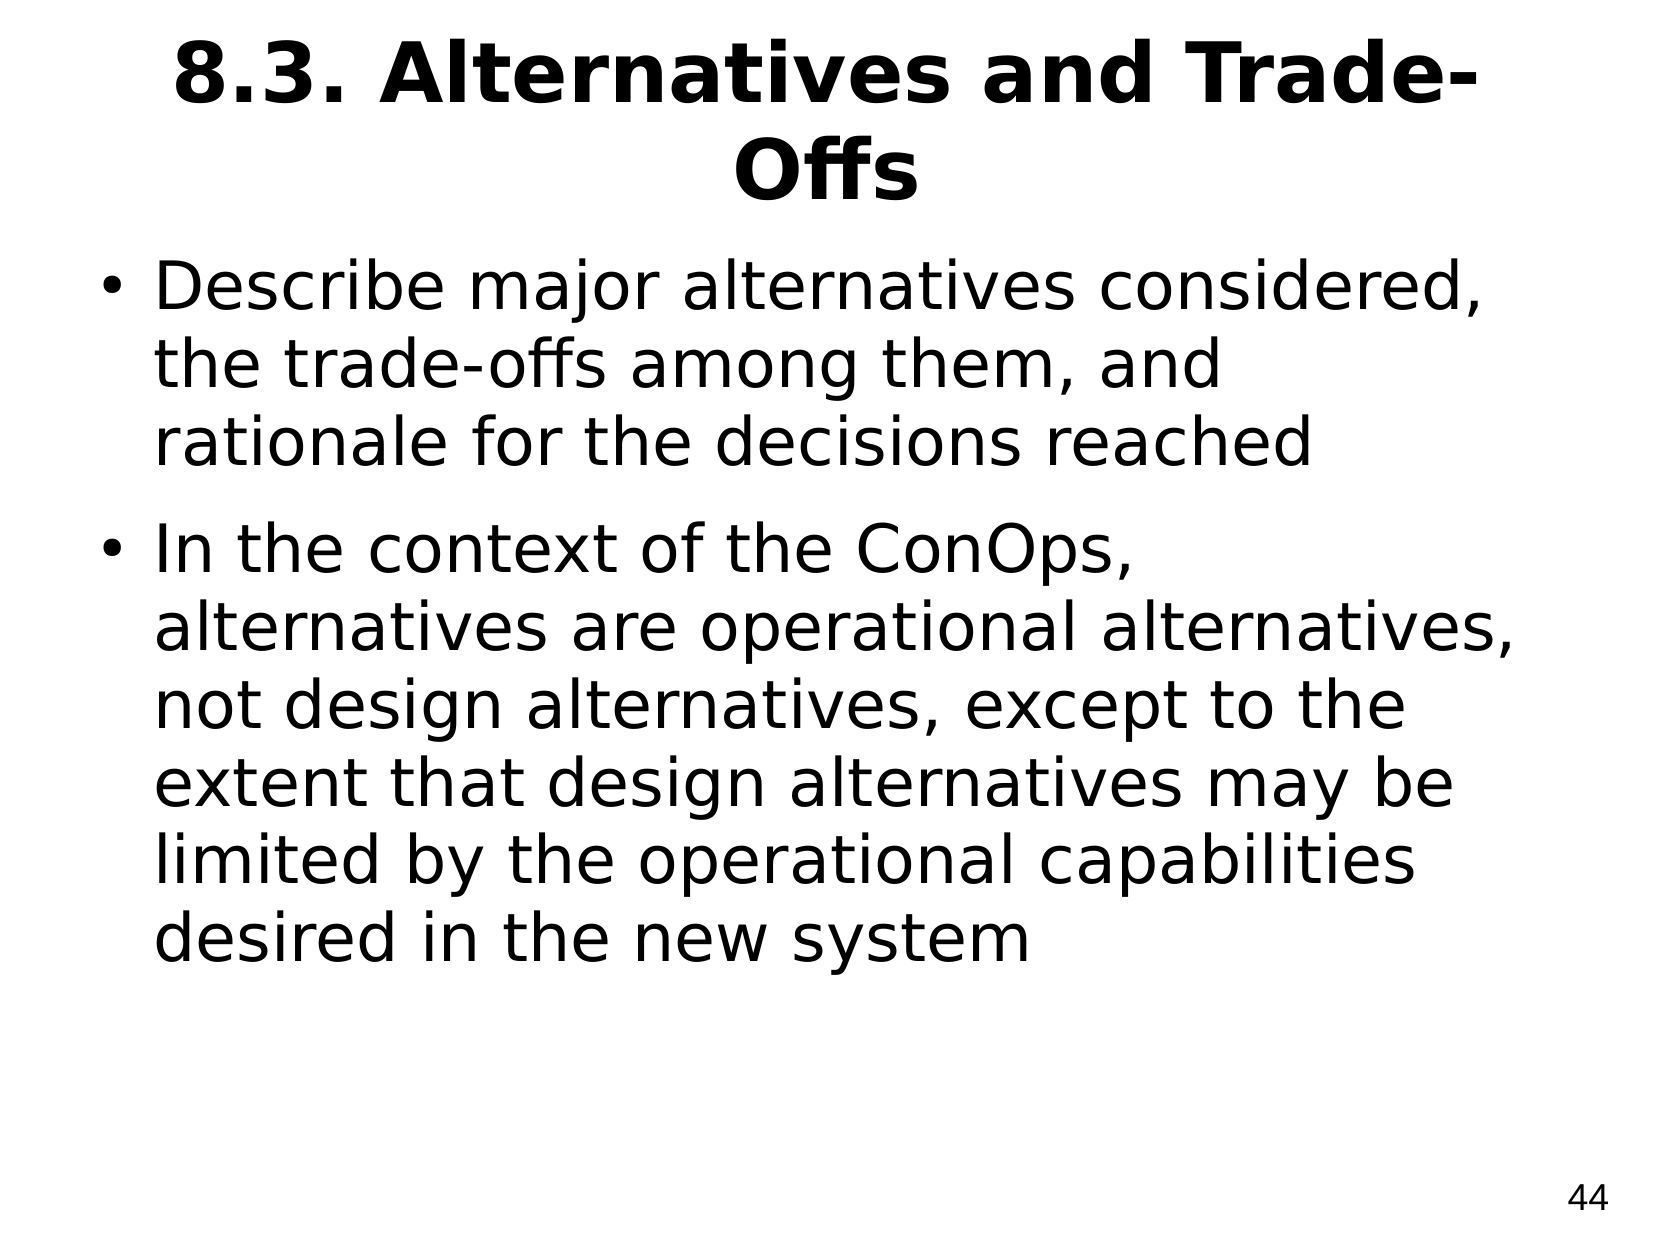

# 8.3. Alternatives and Trade-Offs
Describe major alternatives considered, the trade-offs among them, and rationale for the decisions reached
In the context of the ConOps, alternatives are operational alternatives, not design alternatives, except to the extent that design alternatives may be limited by the operational capabilities desired in the new system